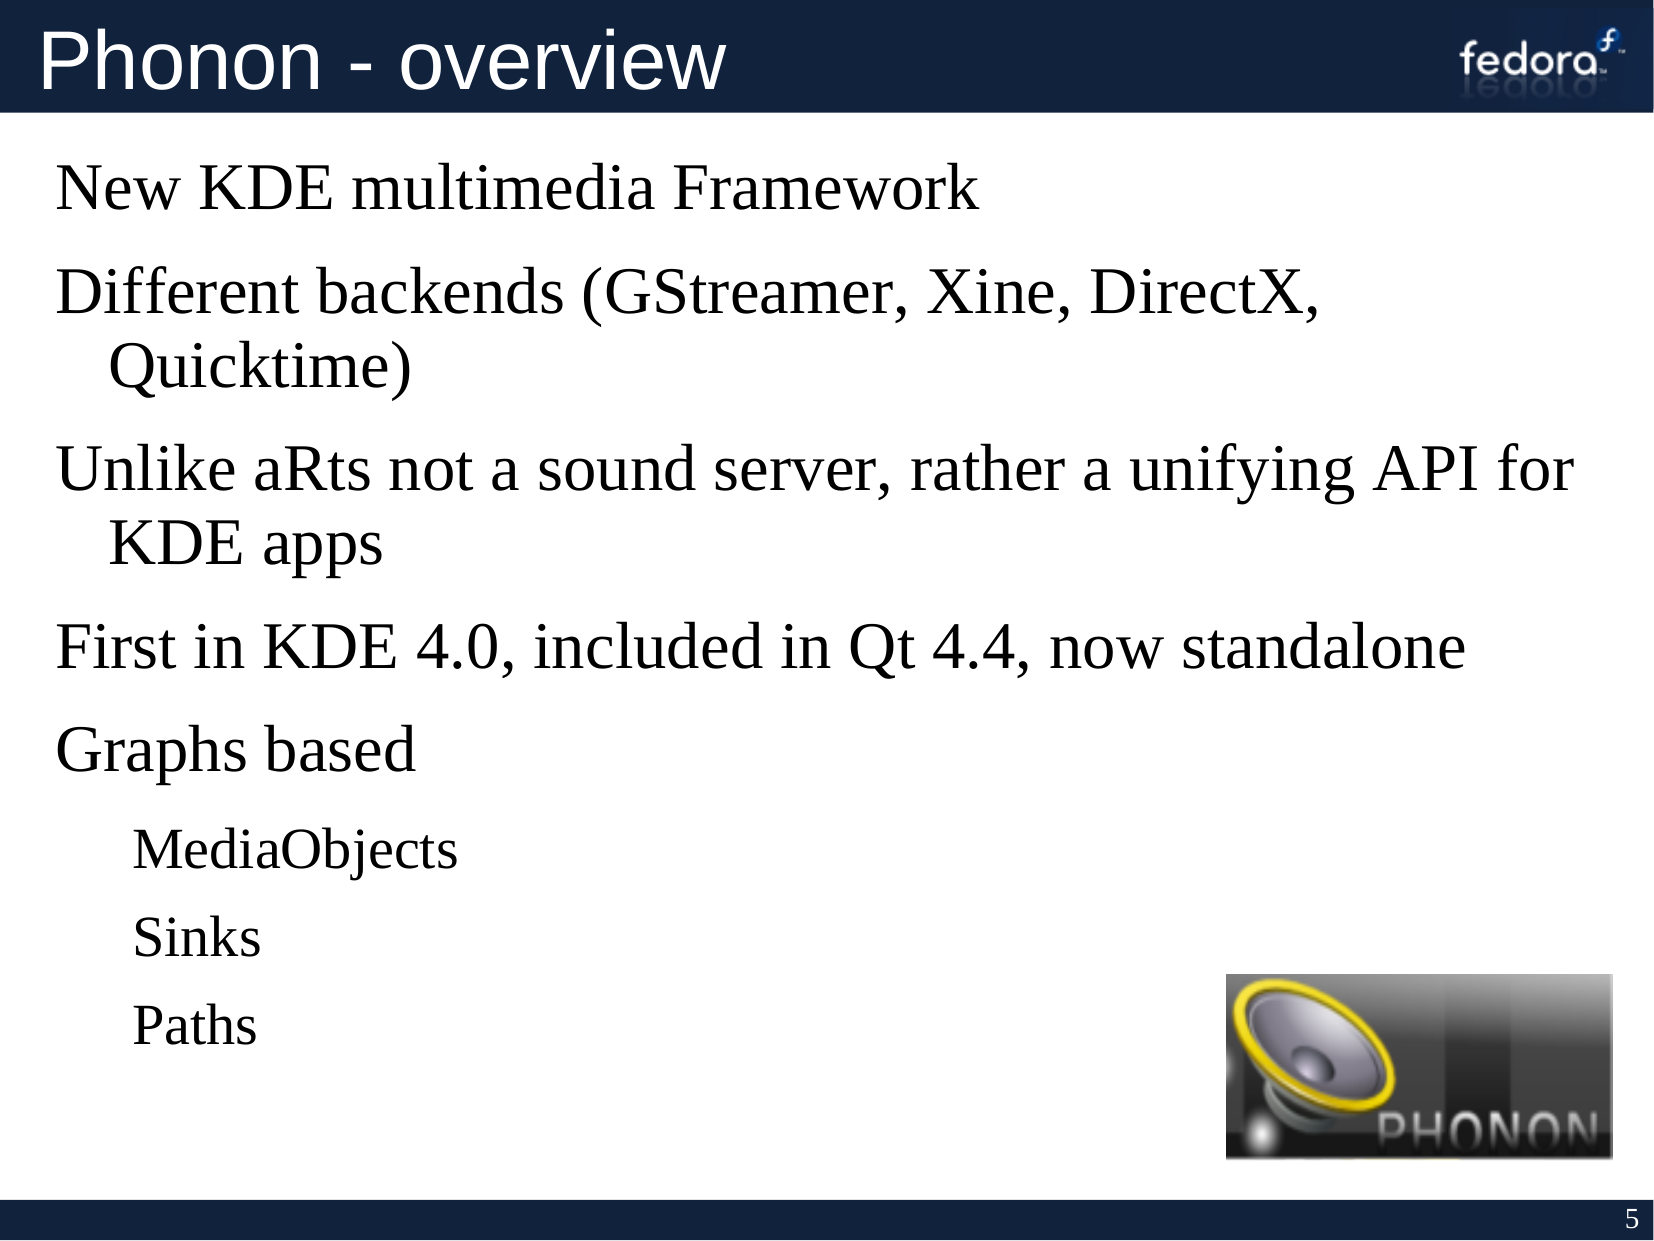

# Phonon - overview
New KDE multimedia Framework
Different backends (GStreamer, Xine, DirectX, Quicktime)
Unlike aRts not a sound server, rather a unifying API for KDE apps
First in KDE 4.0, included in Qt 4.4, now standalone
Graphs based
MediaObjects
Sinks
Paths